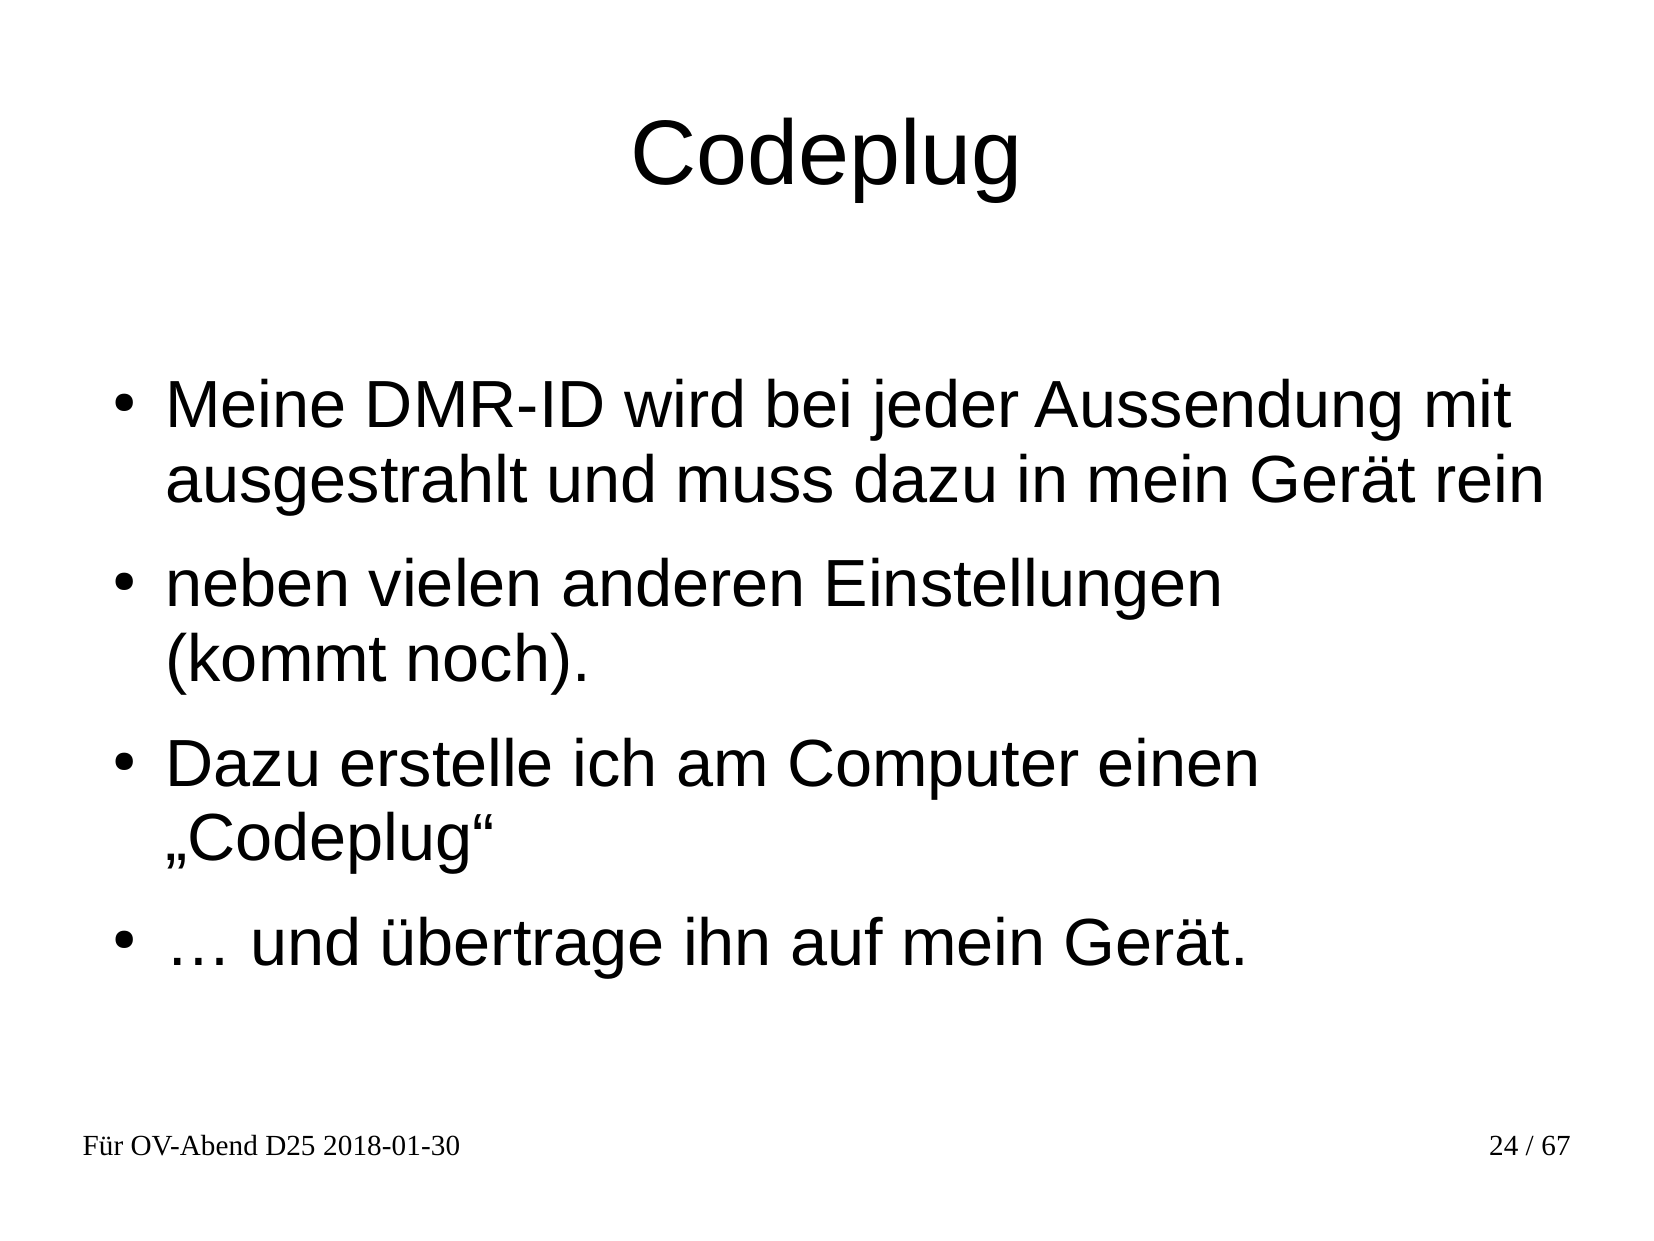

# Codeplug
Meine DMR-ID wird bei jeder Aussendung mit ausgestrahlt und muss dazu in mein Gerät rein
neben vielen anderen Einstellungen
(kommt noch).
Dazu erstelle ich am Computer einen „Codeplug“
… und übertrage ihn auf mein Gerät.
24